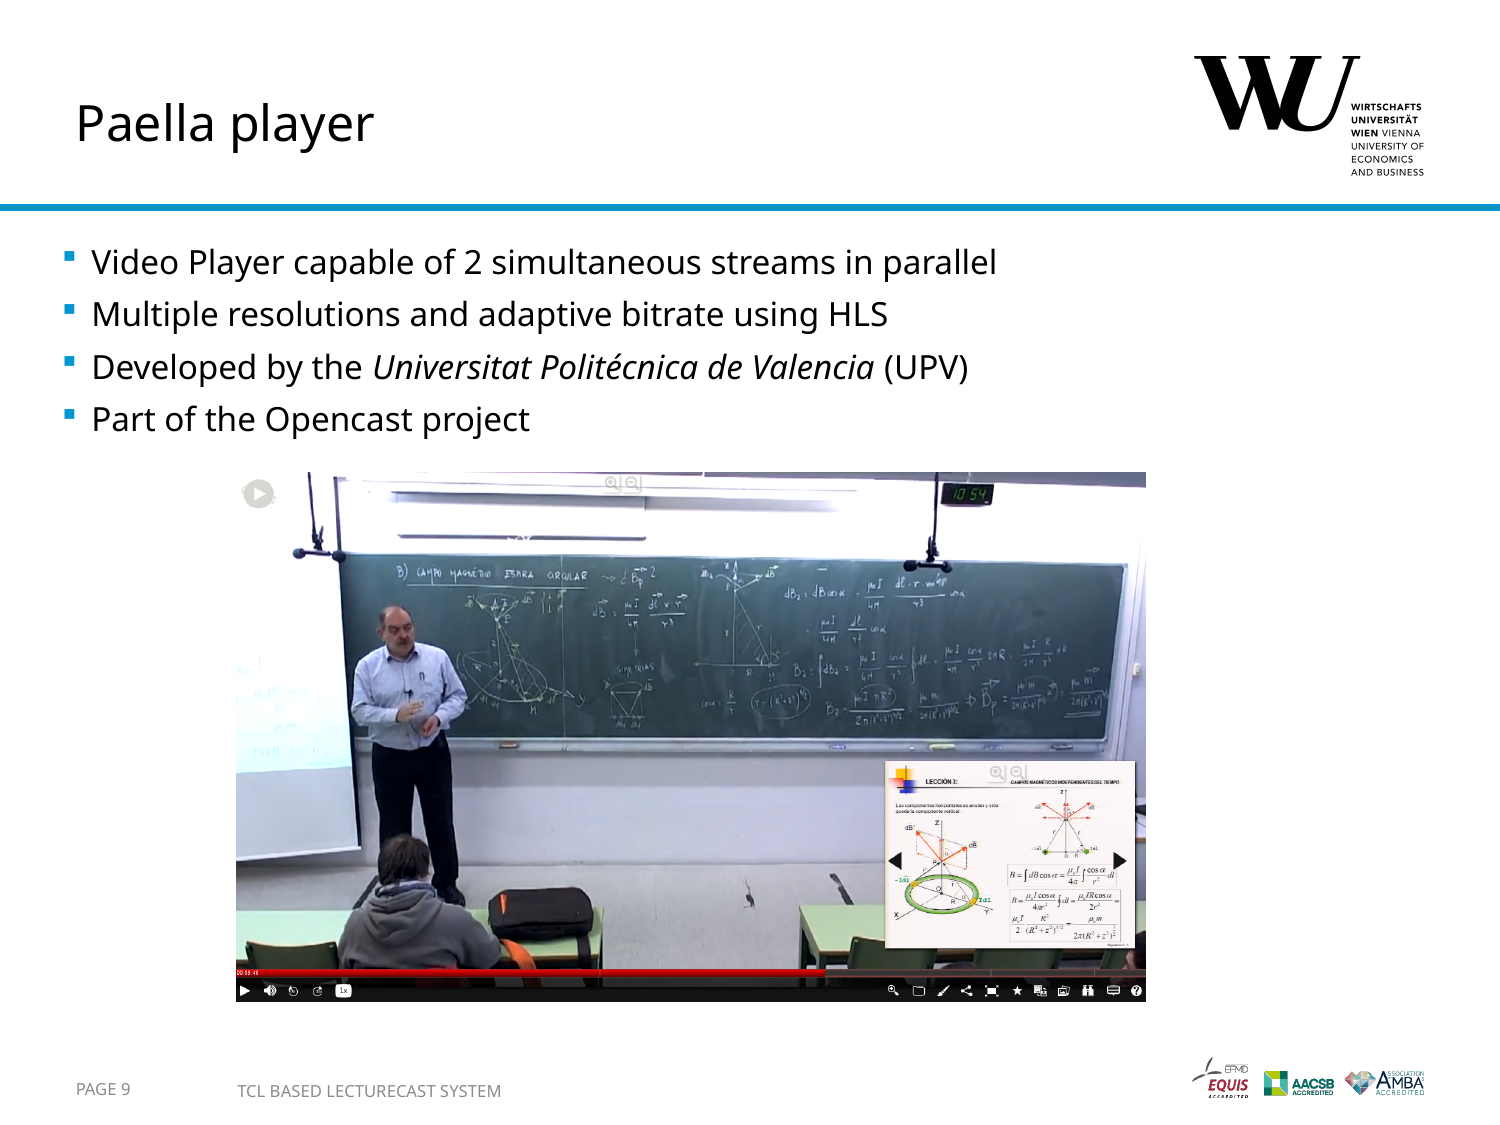

Paella player
# Video Player capable of 2 simultaneous streams in parallel
Multiple resolutions and adaptive bitrate using HLS
Developed by the Universitat Politécnica de Valencia (UPV)
Part of the Opencast project
Page
Tcl based lecturecast system